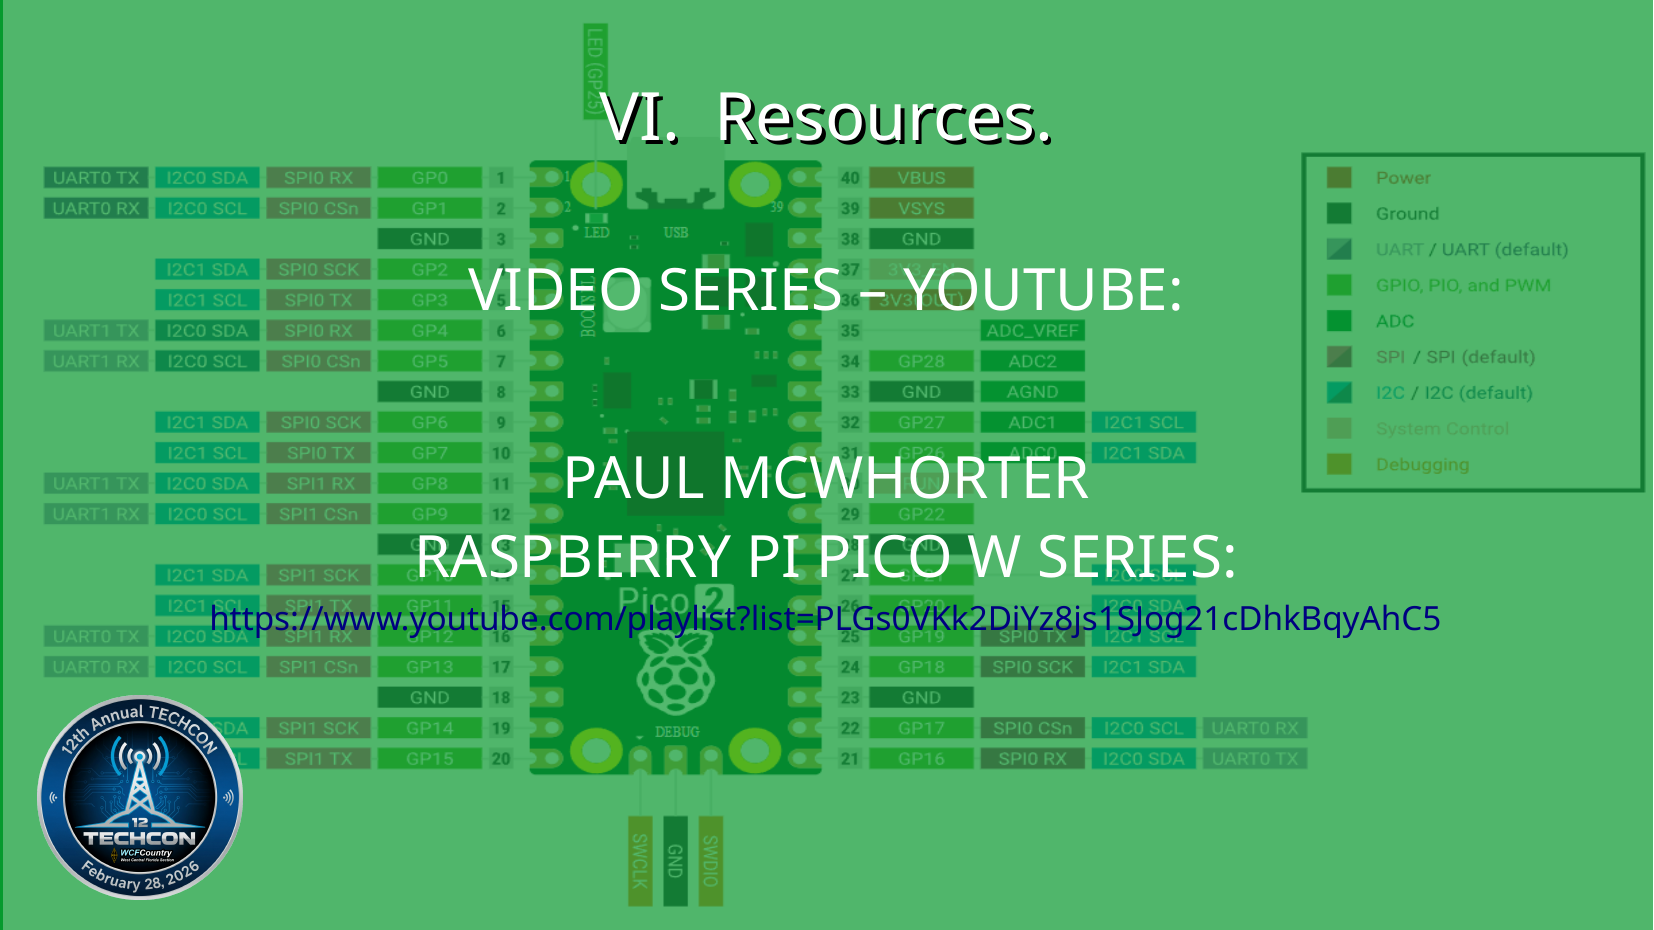

# VI. Resources.
VIDEO SERIES – YOUTUBE:
PAUL MCWHORTER
RASPBERRY PI PICO W SERIES:
https://www.youtube.com/playlist?list=PLGs0VKk2DiYz8js1SJog21cDhkBqyAhC5